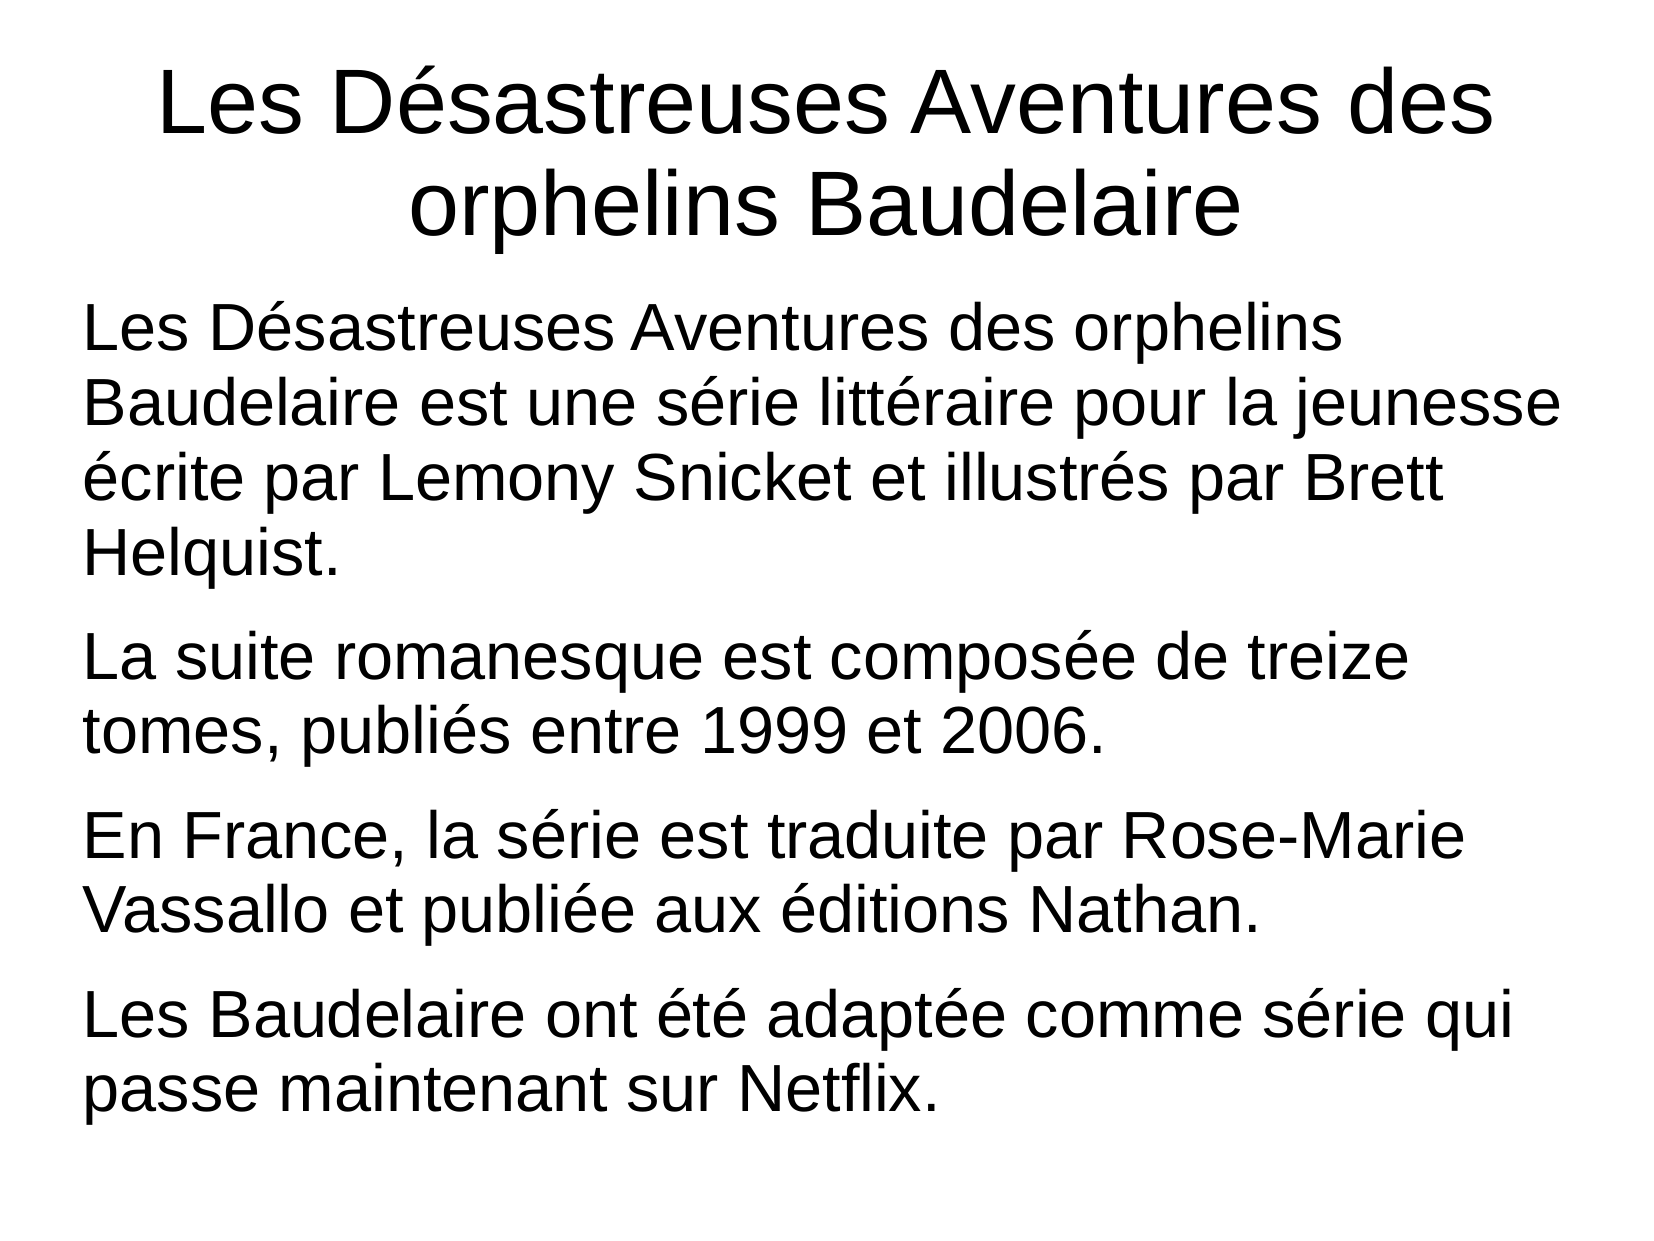

# Les Désastreuses Aventures des orphelins Baudelaire
Les Désastreuses Aventures des orphelins Baudelaire est une série littéraire pour la jeunesse écrite par Lemony Snicket et illustrés par Brett Helquist.
La suite romanesque est composée de treize tomes, publiés entre 1999 et 2006.
En France, la série est traduite par Rose-Marie Vassallo et publiée aux éditions Nathan.
Les Baudelaire ont été adaptée comme série qui passe maintenant sur Netflix.